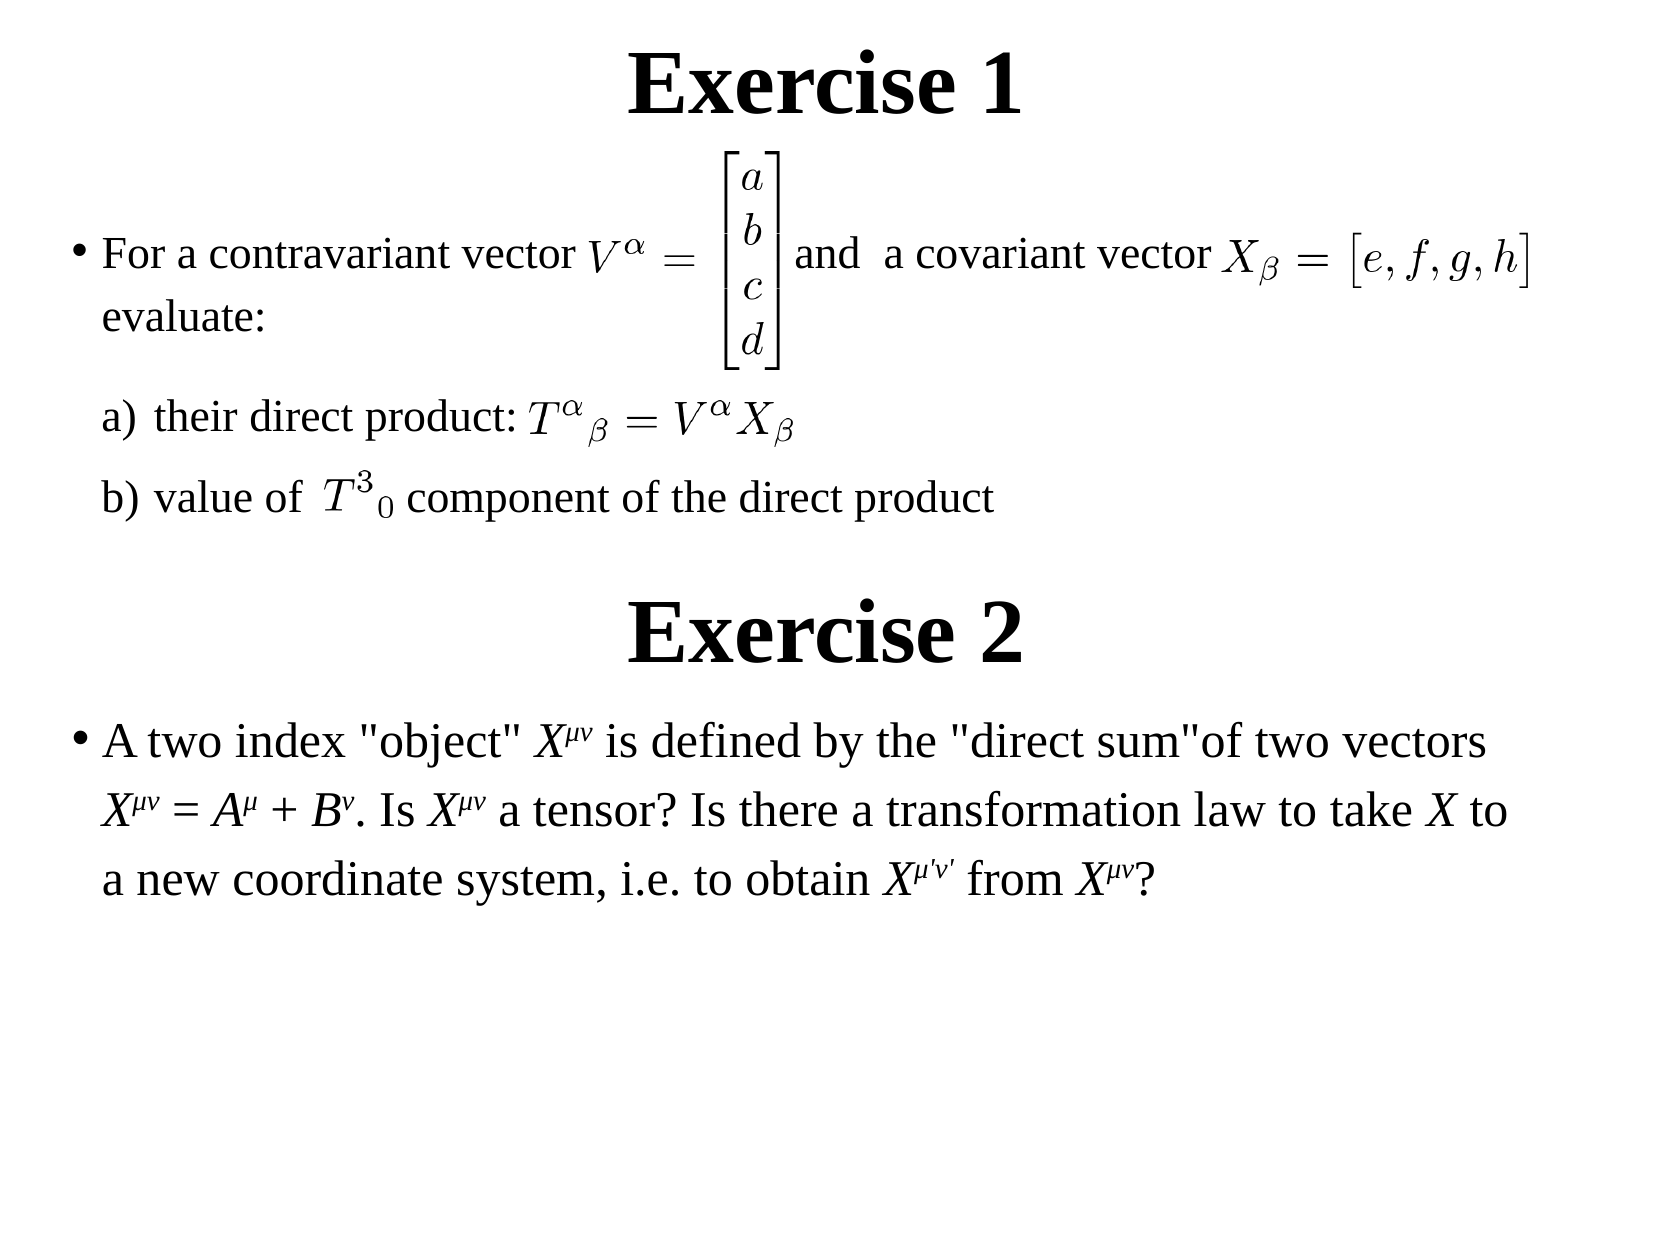

Exercise 1
For a contravariant vector and a covariant vector evaluate:
their direct product:
value of component of the direct product
# Exercise 2
A two index "object" Xμν is defined by the "direct sum"of two vectors Xμν = Aμ + Bν. Is Xμν a tensor? Is there a transformation law to take X to a new coordinate system, i.e. to obtain Xμ'ν' from Xμν?